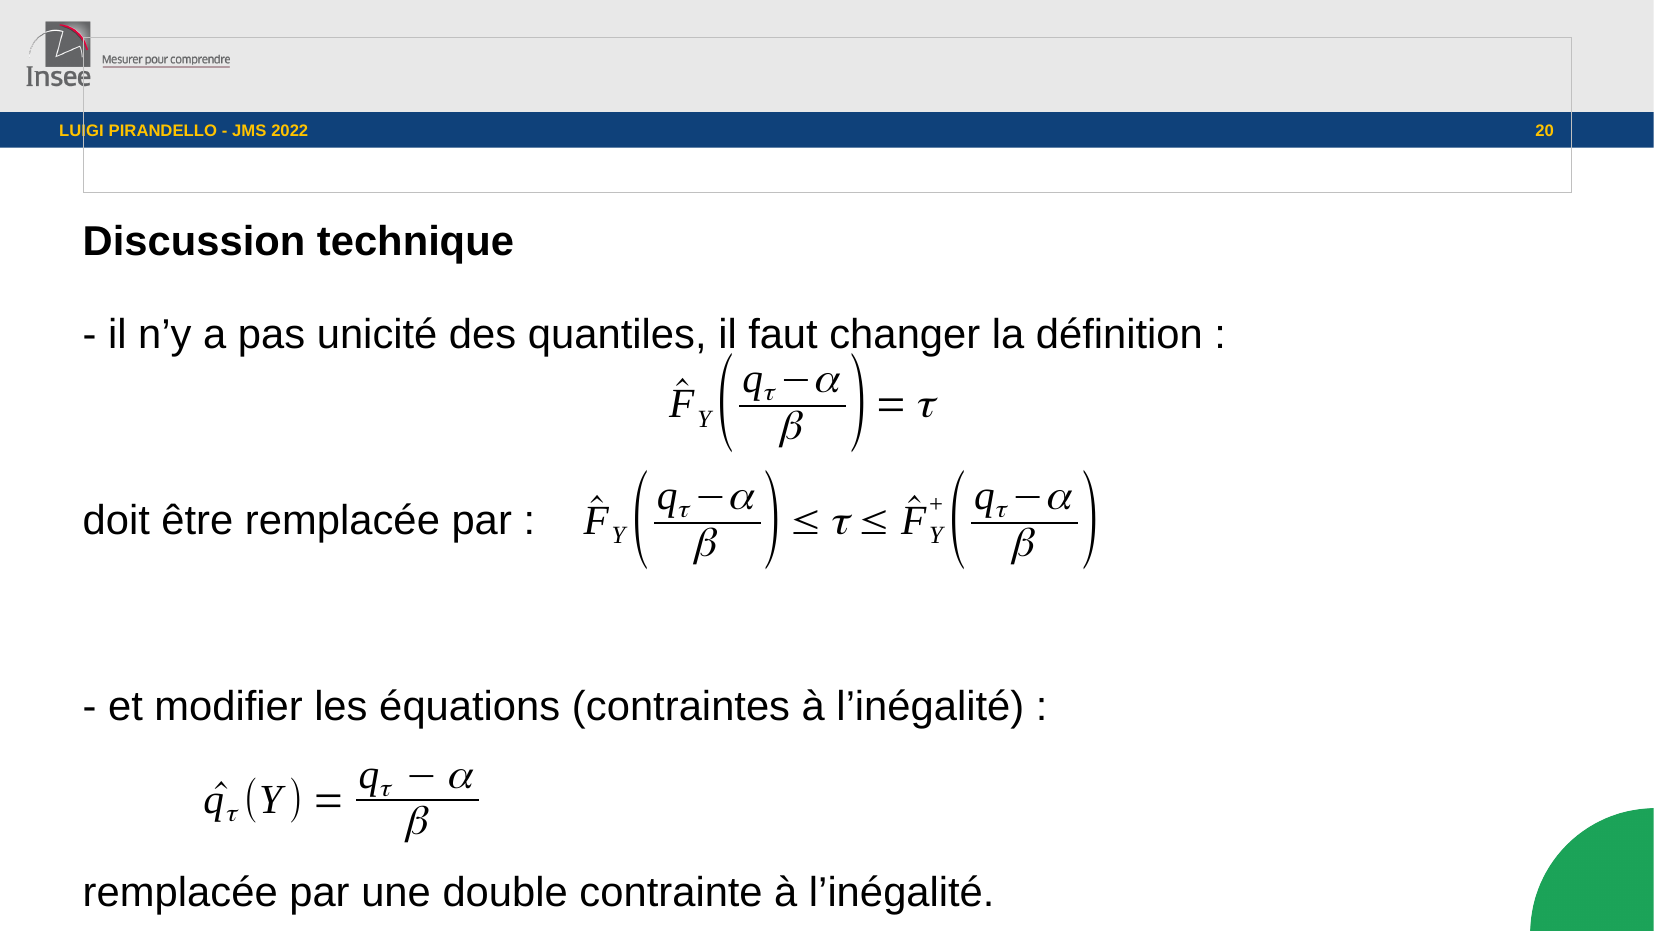

LUIGI PIRANDELLO - JMS 2022
20
Discussion technique
- il n’y a pas unicité des quantiles, il faut changer la définition :
doit être remplacée par :
- et modifier les équations (contraintes à l’inégalité) :
remplacée par une double contrainte à l’inégalité.